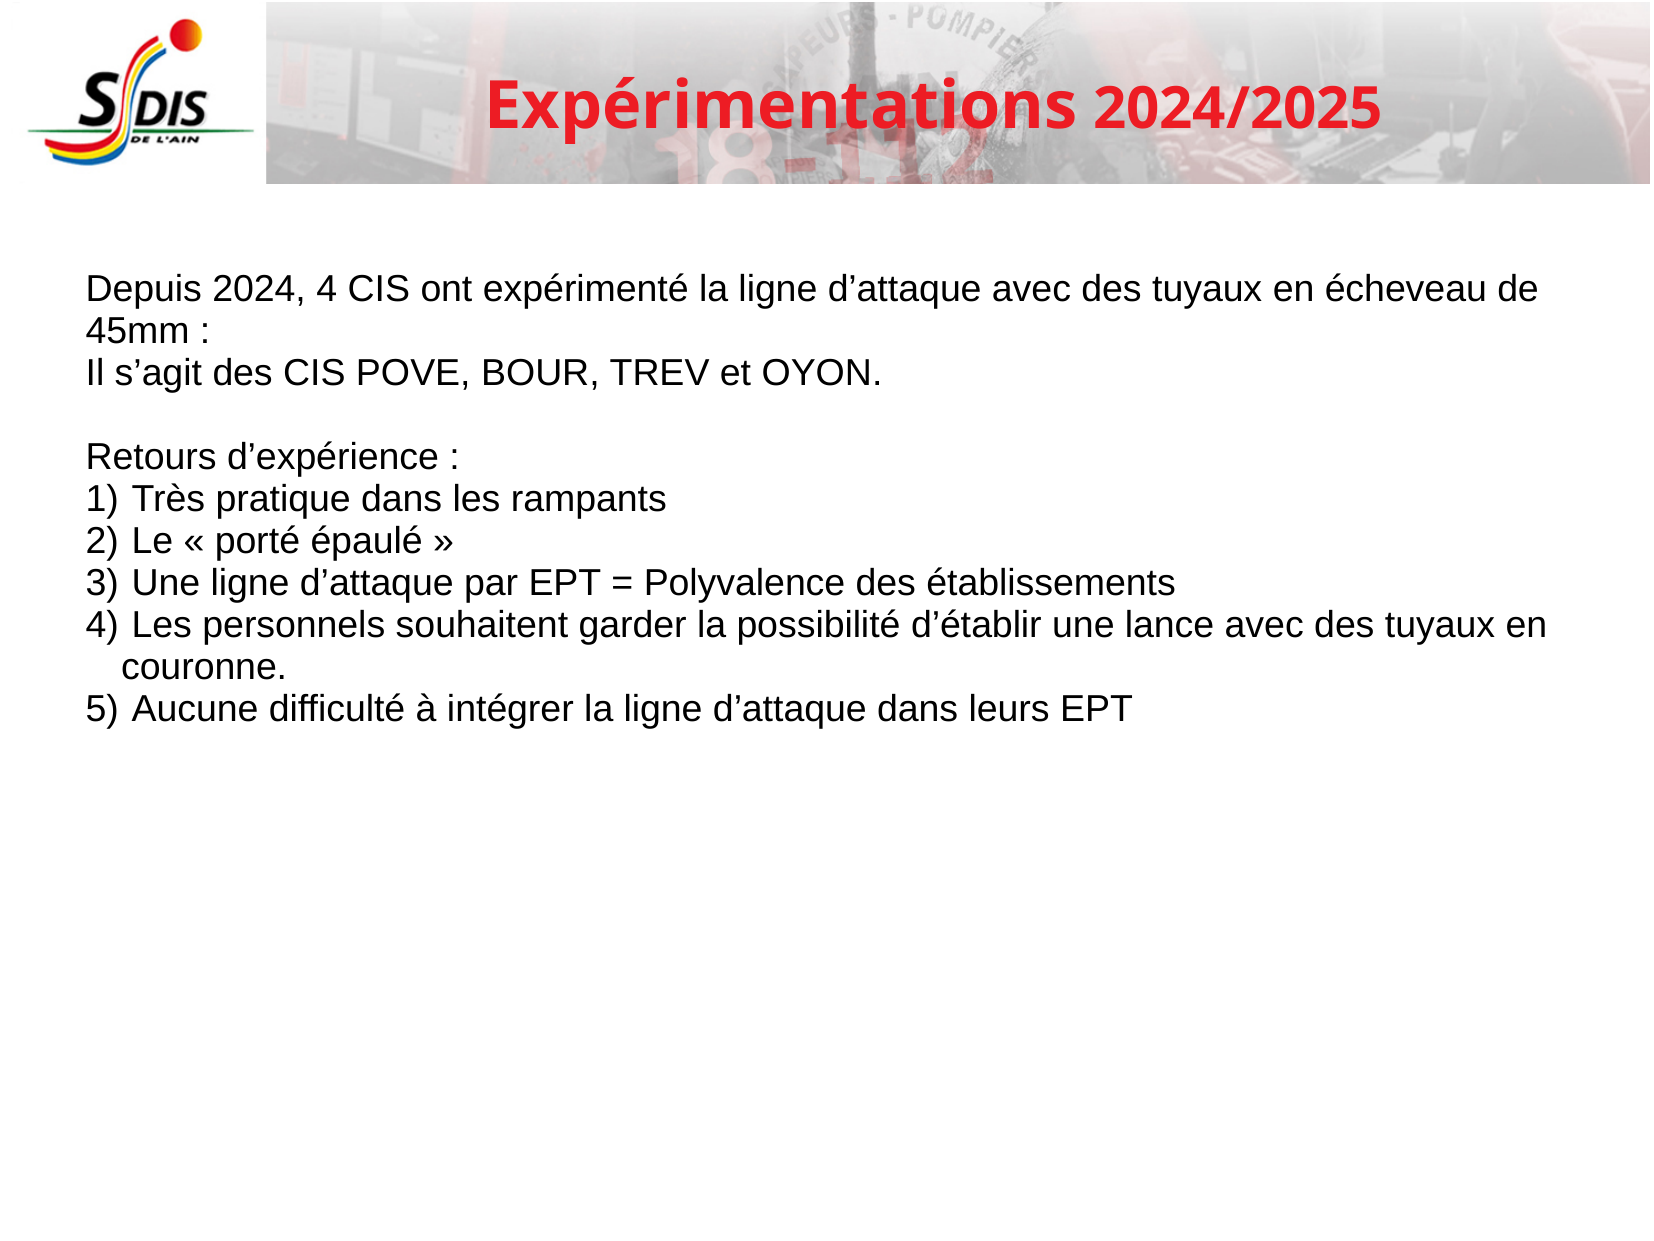

# Expérimentations 2024/2025
Depuis 2024, 4 CIS ont expérimenté la ligne d’attaque avec des tuyaux en écheveau de 45mm :
Il s’agit des CIS POVE, BOUR, TREV et OYON.
Retours d’expérience :
 Très pratique dans les rampants
 Le « porté épaulé »
 Une ligne d’attaque par EPT = Polyvalence des établissements
 Les personnels souhaitent garder la possibilité d’établir une lance avec des tuyaux en couronne.
 Aucune difficulté à intégrer la ligne d’attaque dans leurs EPT